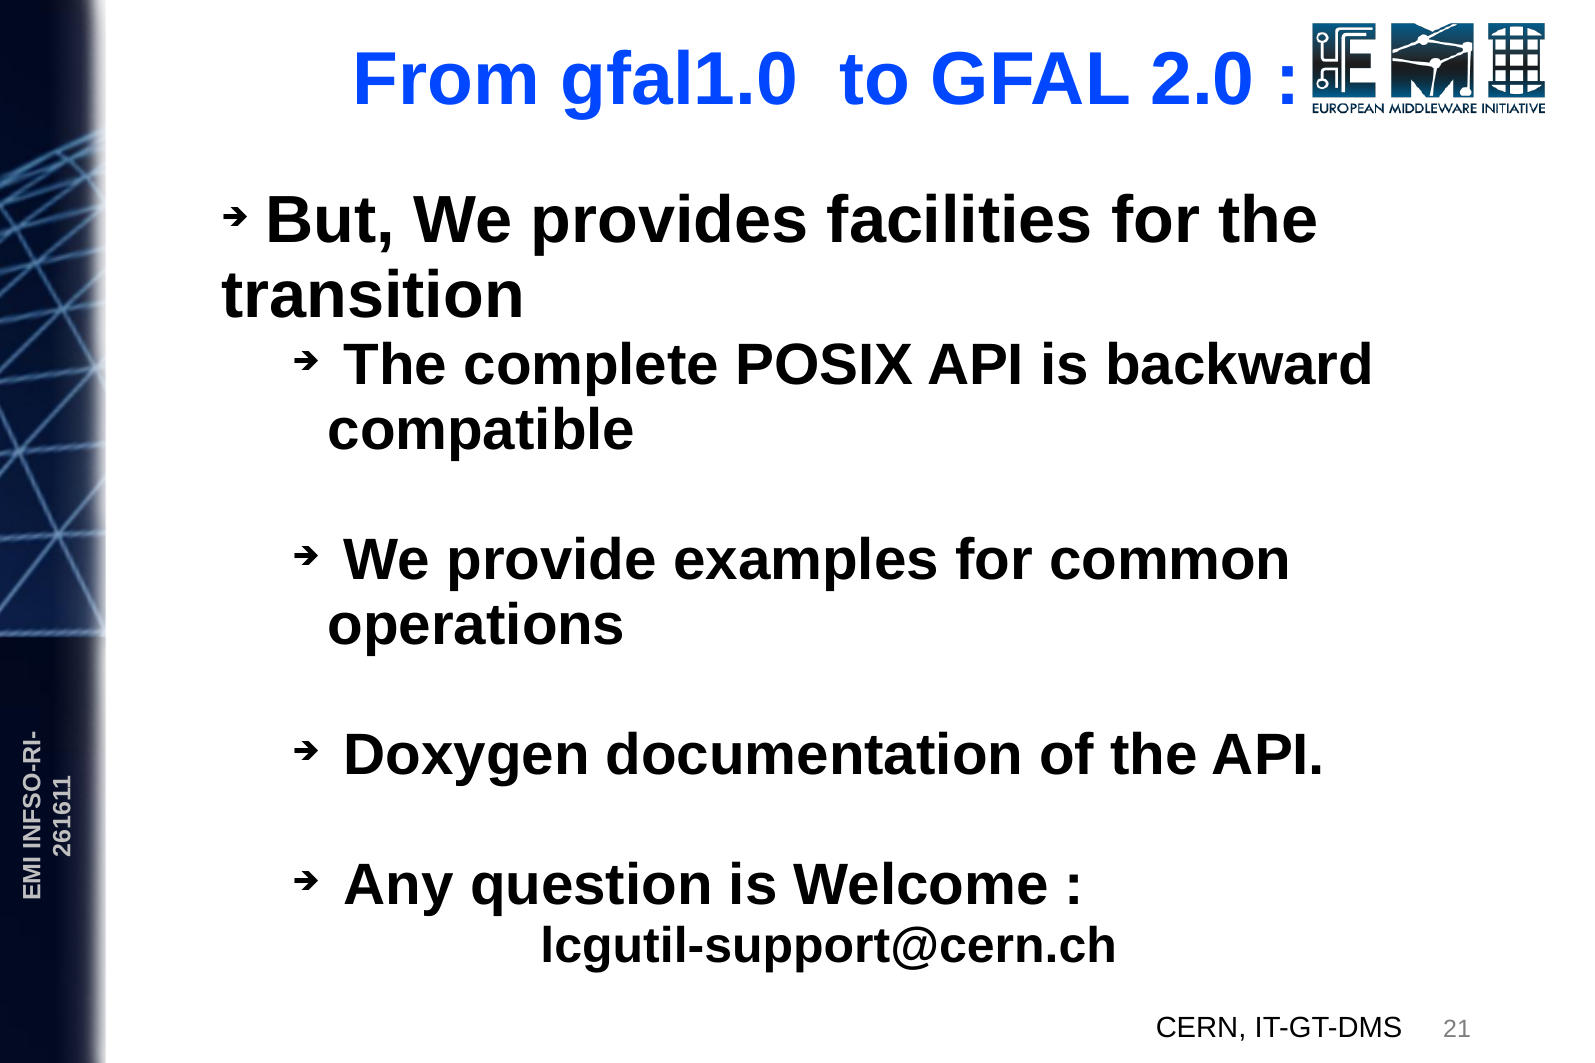

From gfal1.0 to GFAL 2.0 :
 But, We provides facilities for the transition
 The complete POSIX API is backward compatible
 We provide examples for common operations
 Doxygen documentation of the API.
 Any question is Welcome :
lcgutil-support@cern.ch
CERN, IT-GT-DMS
21